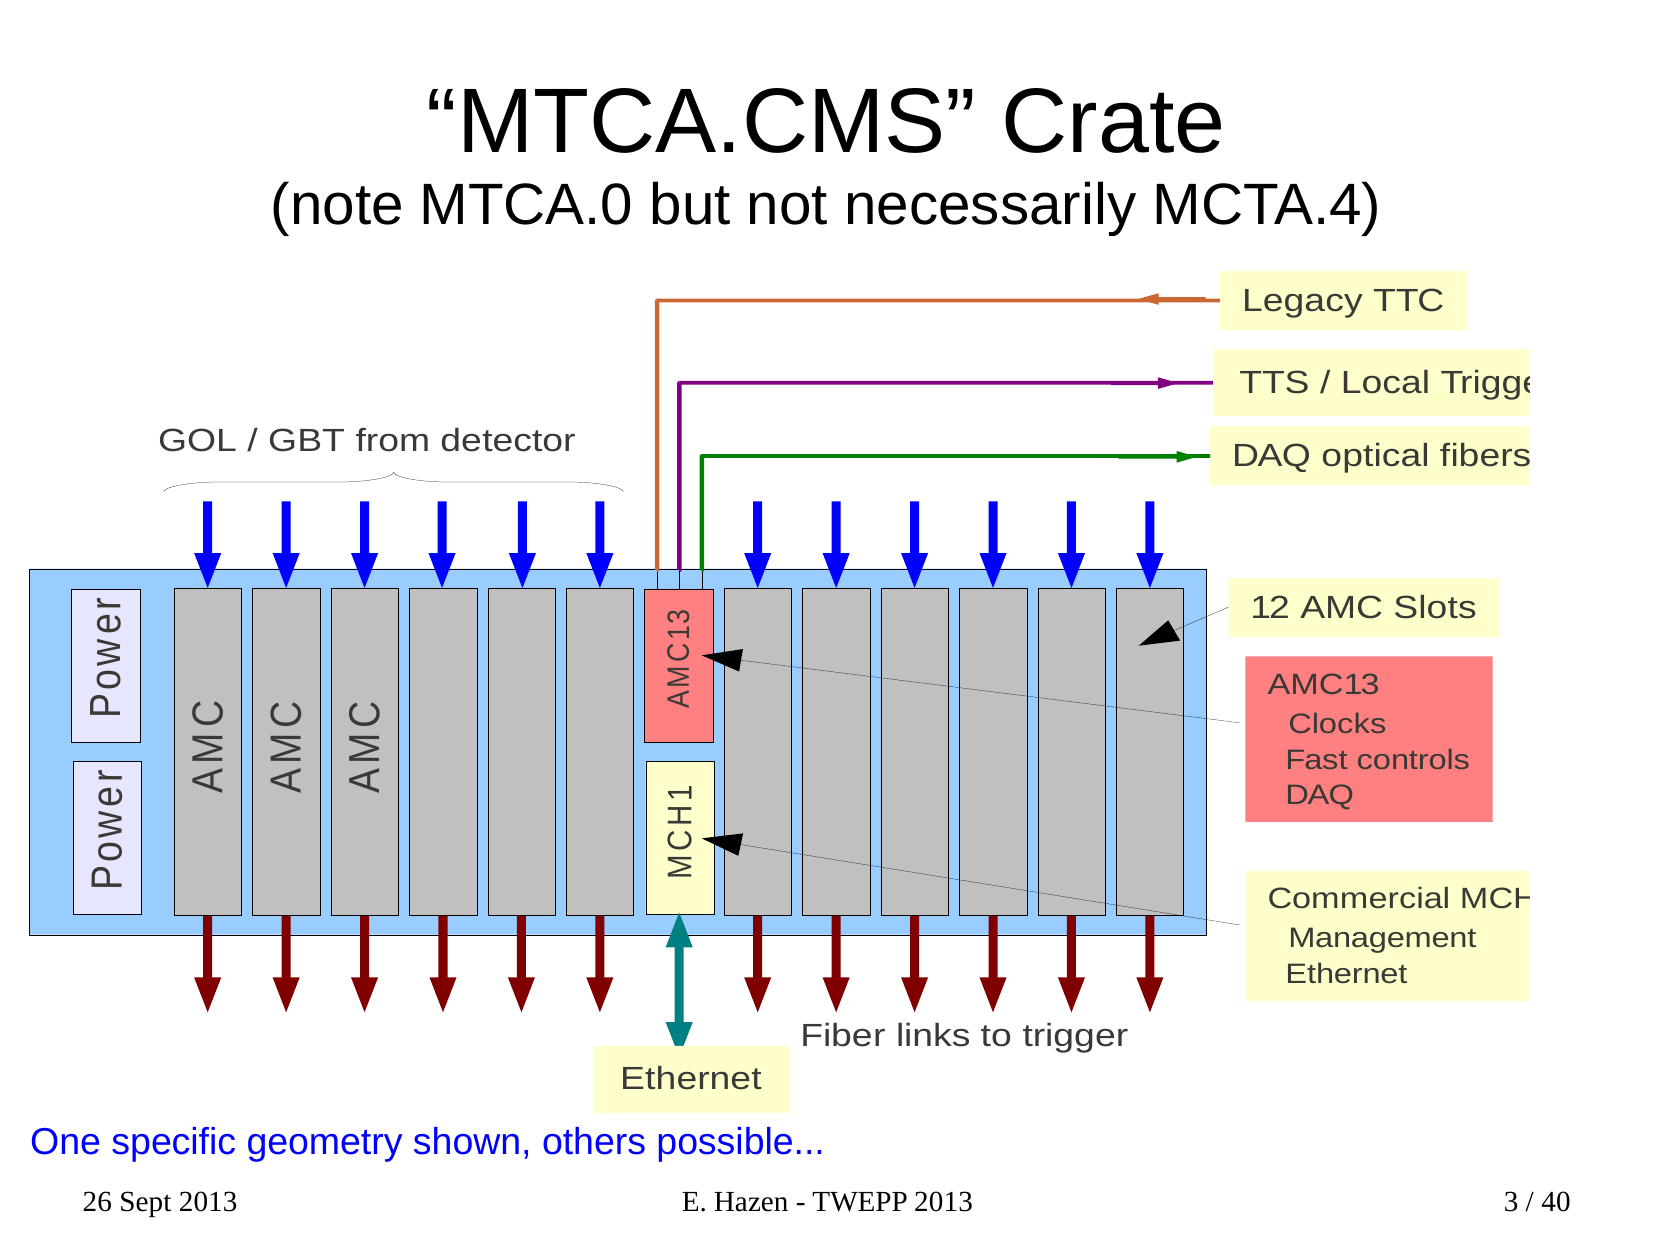

# “MTCA.CMS” Crate (note MTCA.0 but not necessarily MCTA.4)
One specific geometry shown, others possible...
26 Sept 2013
E. Hazen - TWEPP 2013
3